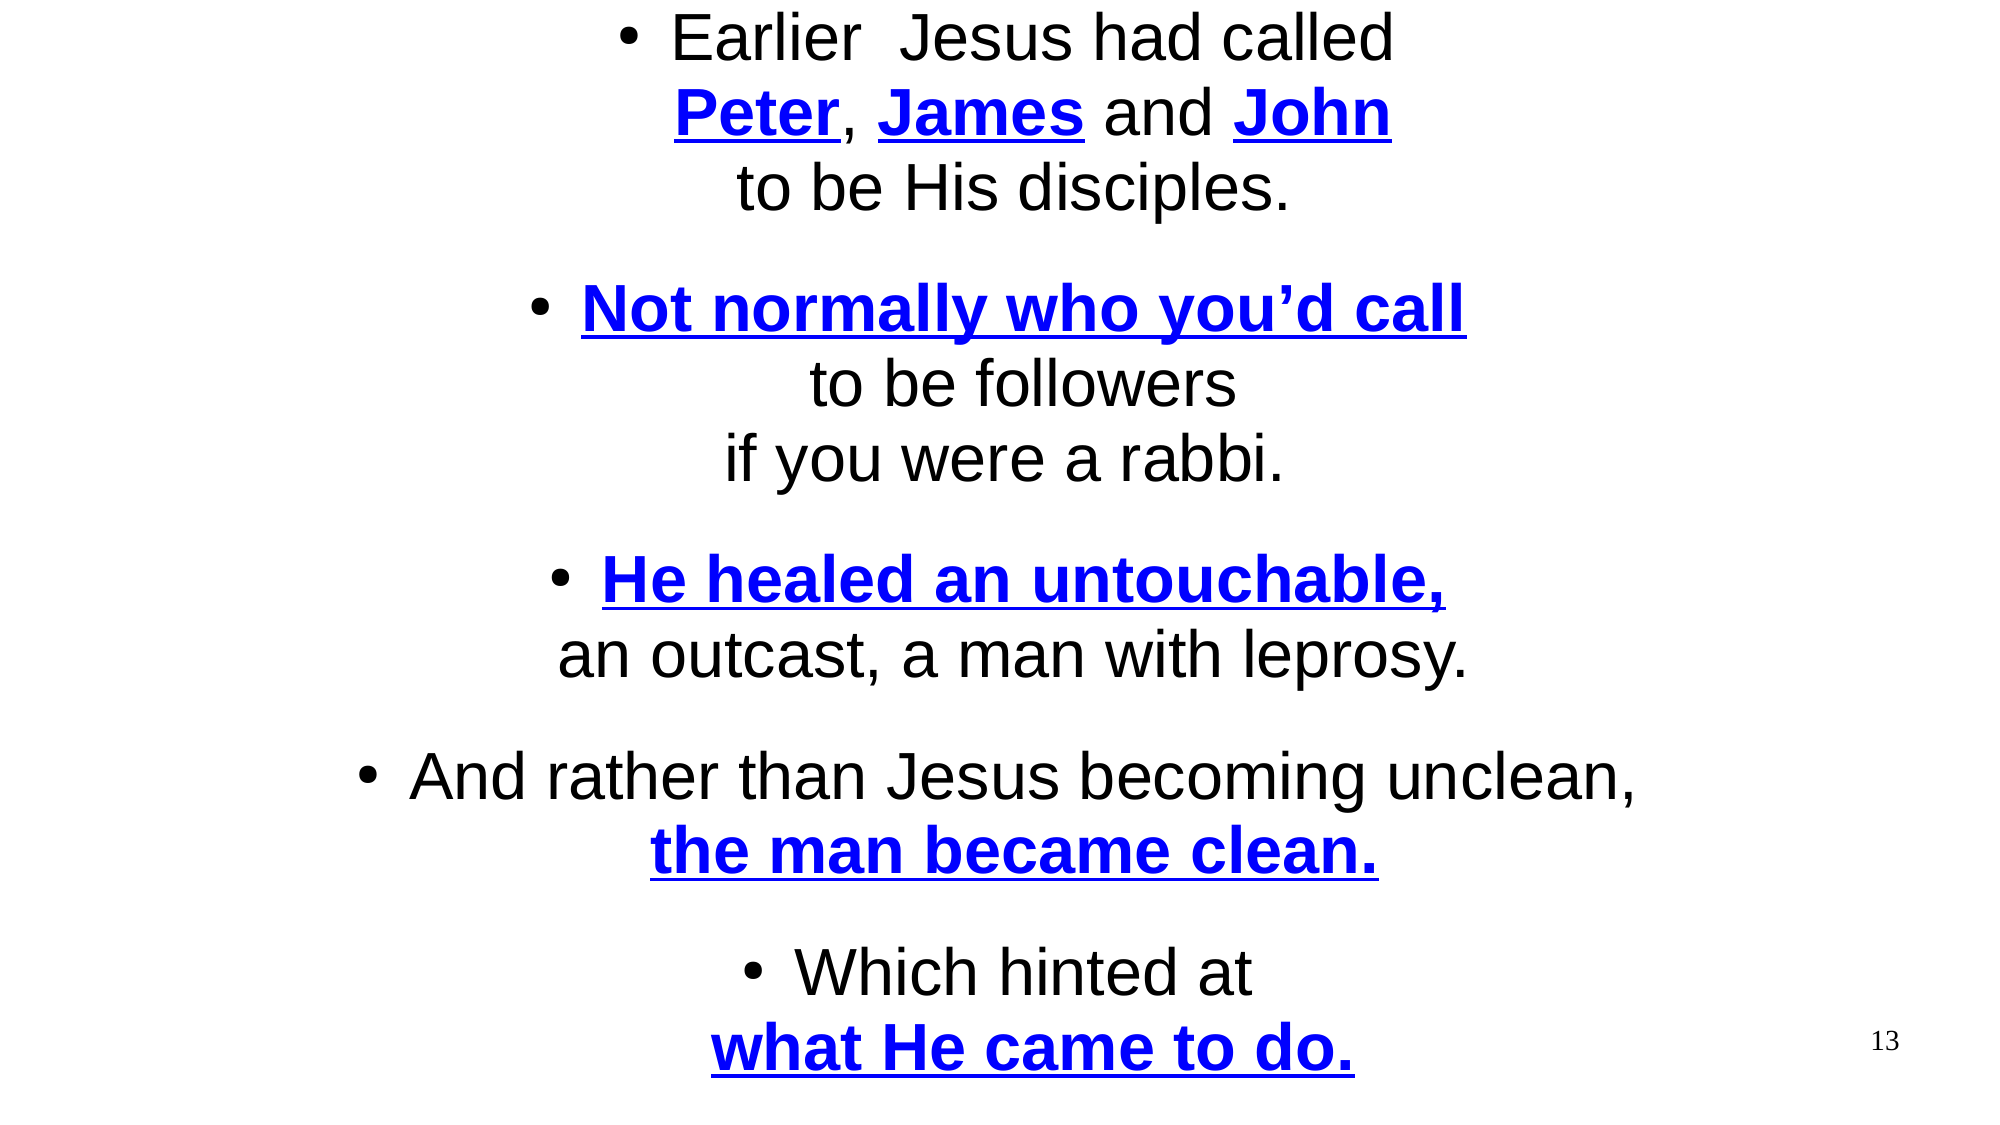

# Earlier  Jesus had called Peter, James and John to be His disciples.
Not normally who you’d call
to be followers
if you were a rabbi.
He healed an untouchable,
an outcast, a man with leprosy.
And rather than Jesus becoming unclean,
the man became clean.
Which hinted at
what He came to do.
13